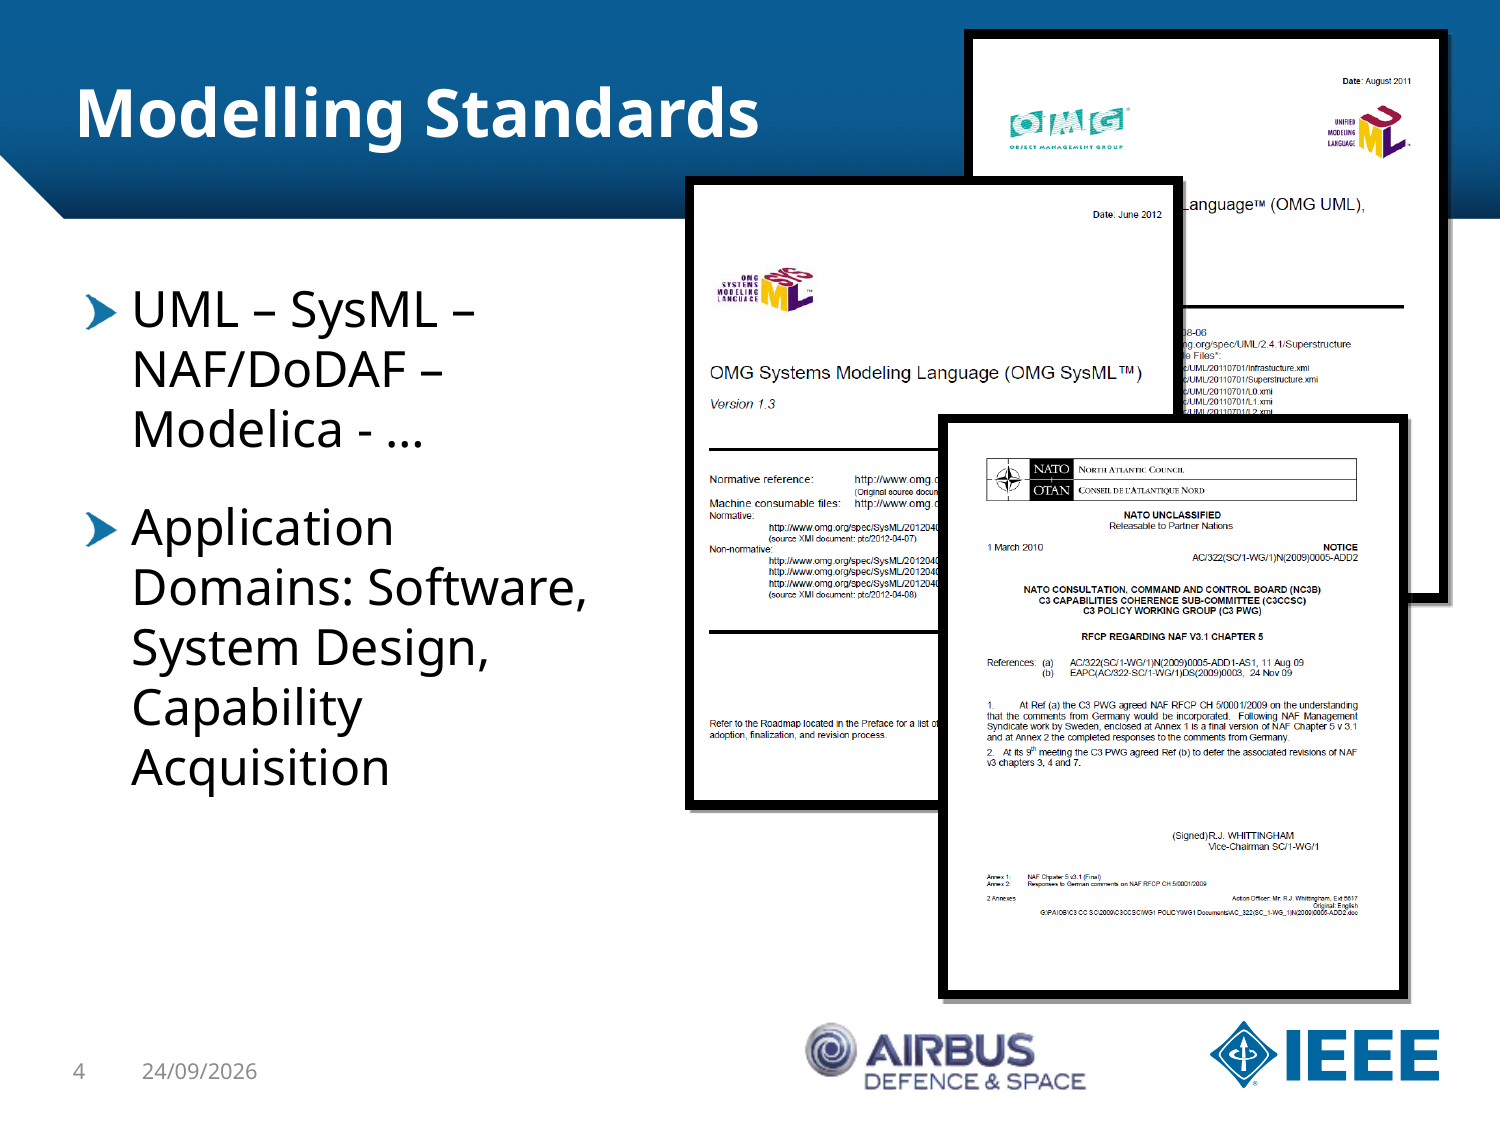

# Modelling Standards
UML – SysML – NAF/DoDAF – Modelica - …
Application Domains: Software, System Design, Capability Acquisition